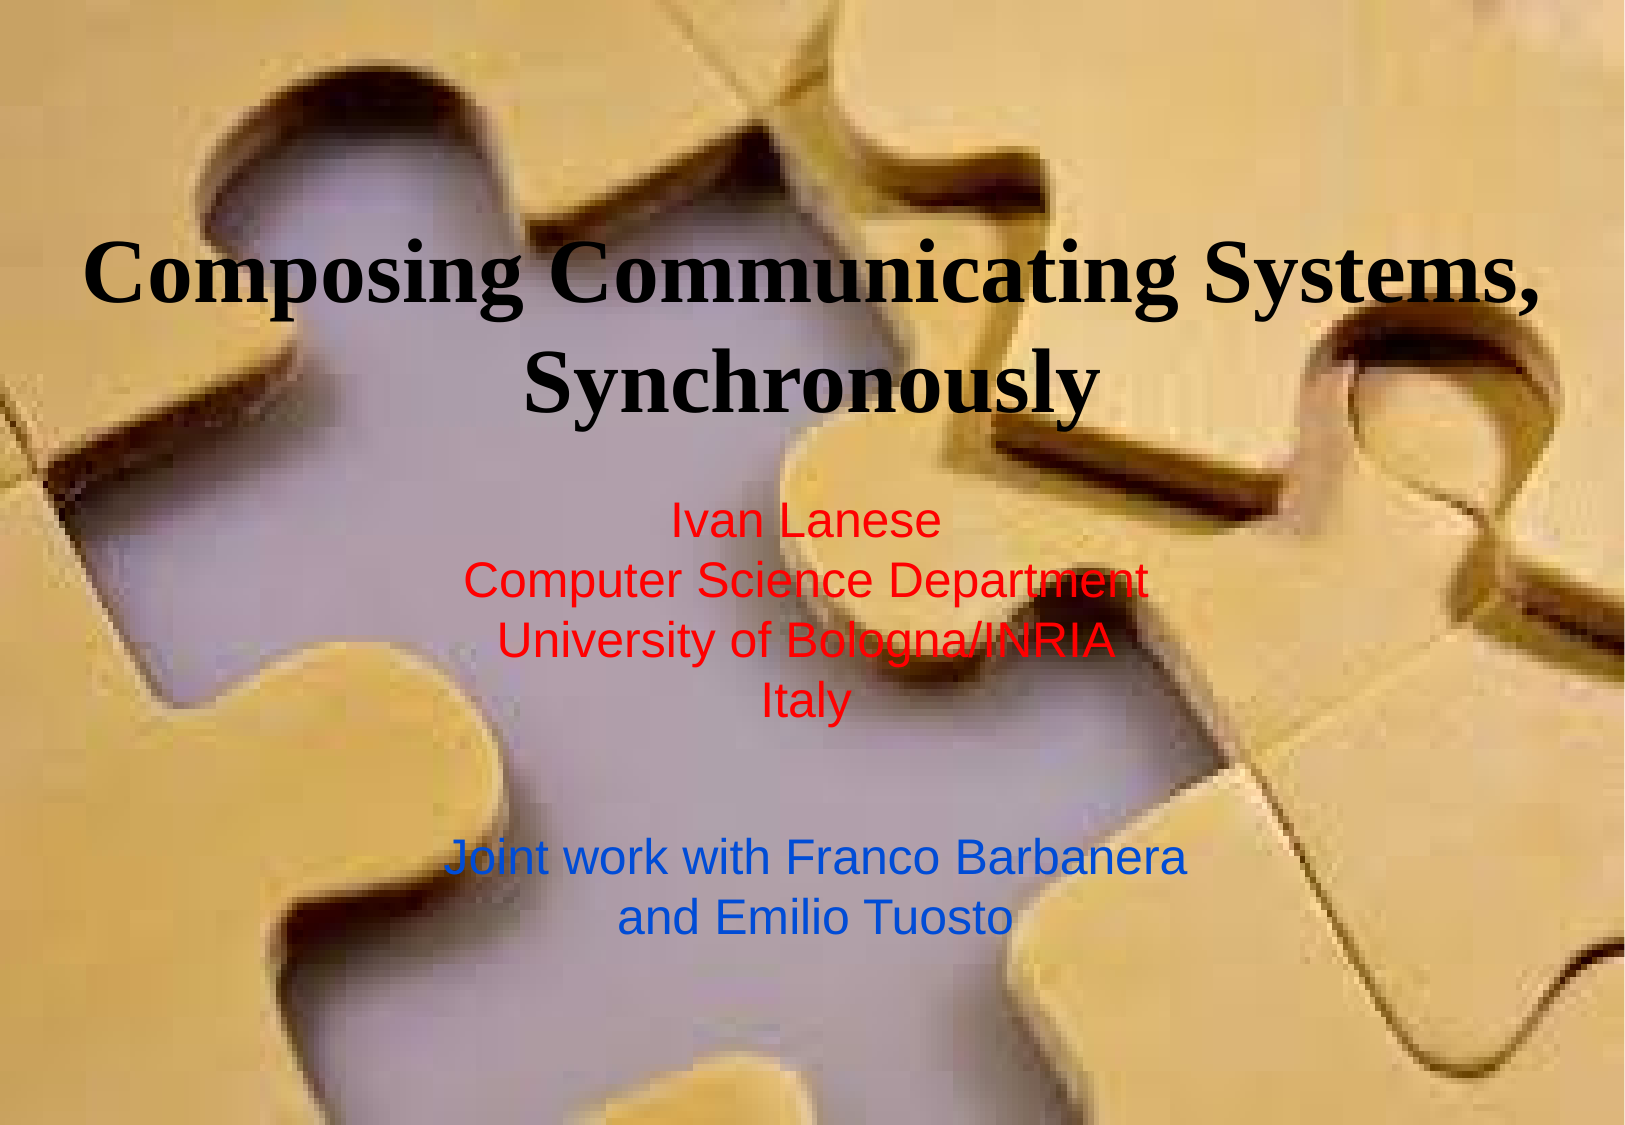

# Composing Communicating Systems, Synchronously
Ivan Lanese
Computer Science Department
University of Bologna/INRIA
Italy
Joint work with Franco Barbanera
and Emilio Tuosto